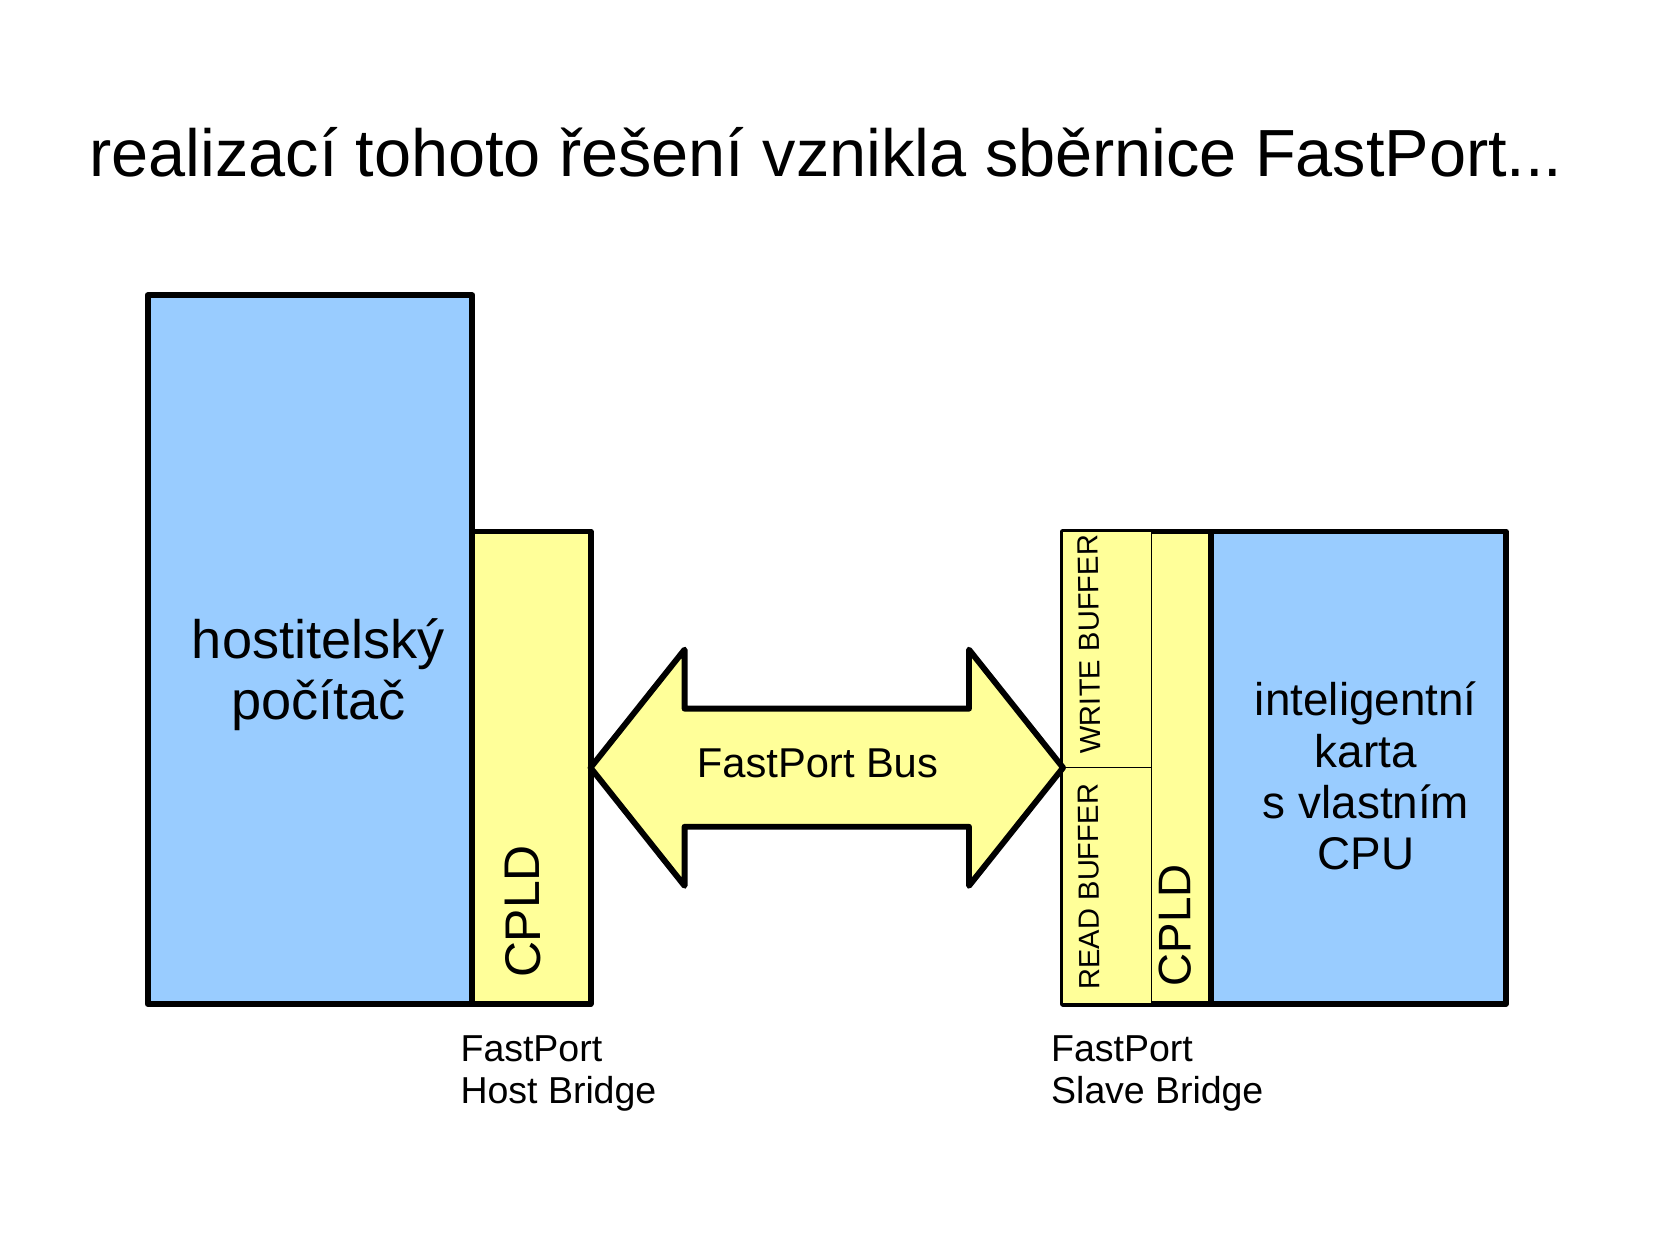

# realizací tohoto řešení vznikla sběrnice FastPort...
hostitelský
počítač
WRITE BUFFER
inteligentní
karta
s vlastním
CPU
FastPort Bus
READ BUFFER
CPLD
CPLD
FastPort
Host Bridge
FastPort
Slave Bridge